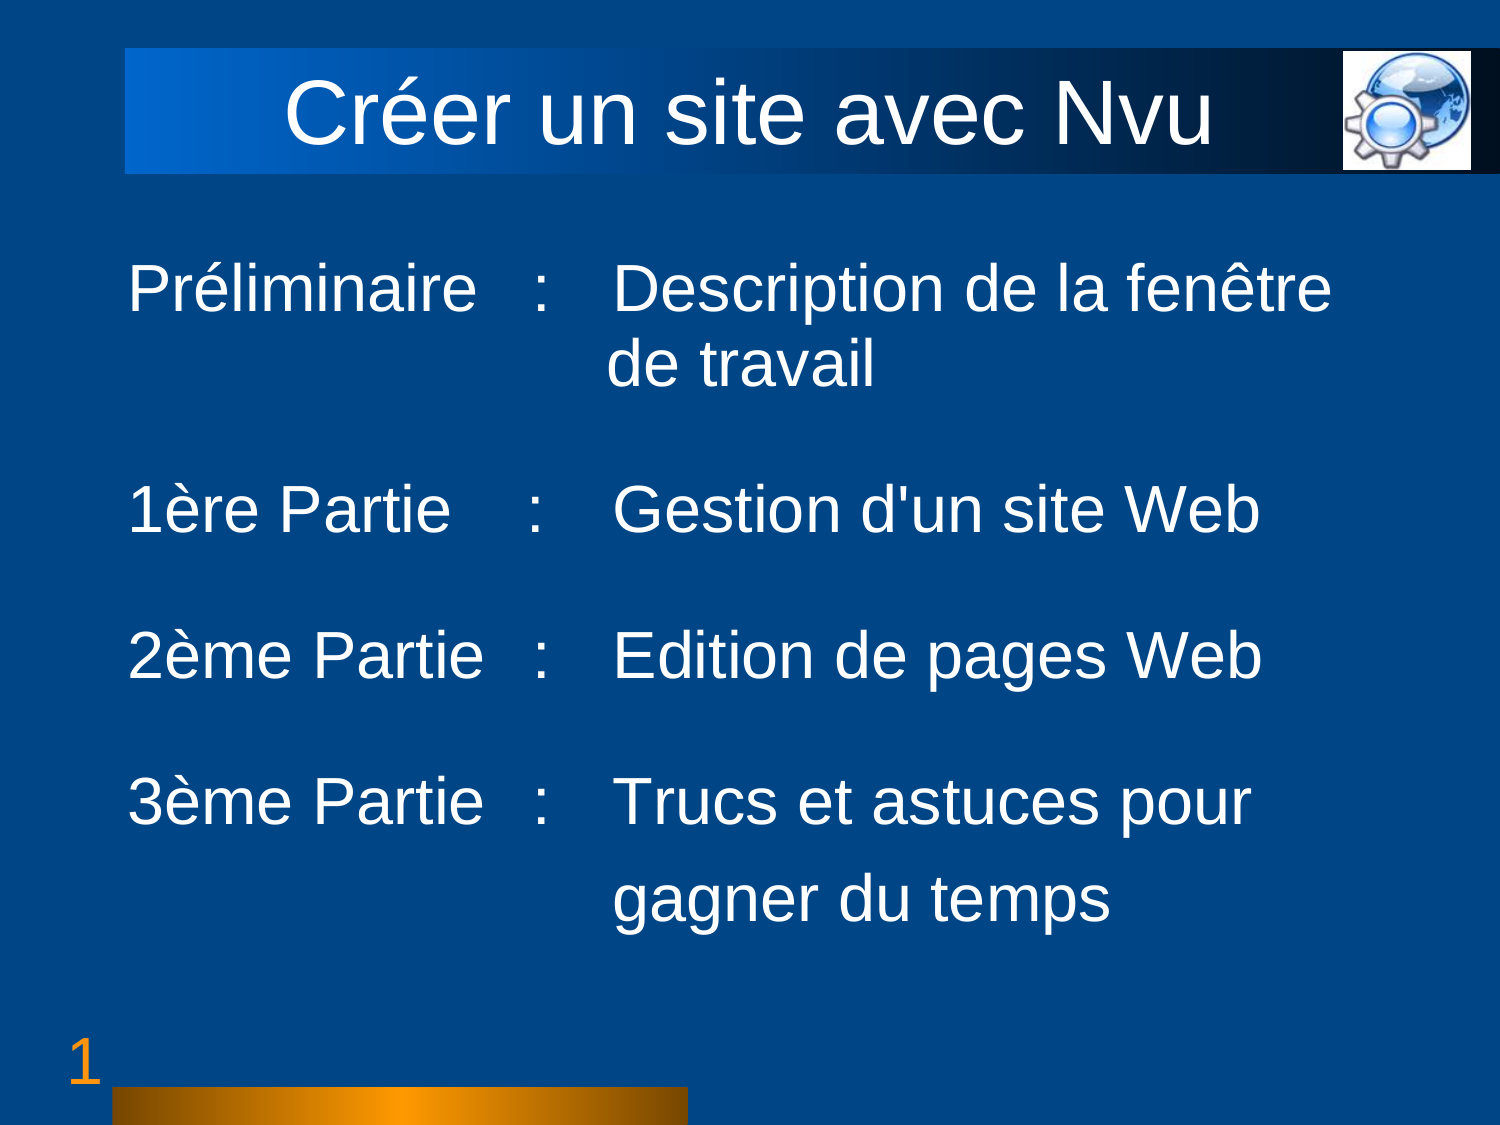

# Créer un site avec Nvu
Préliminaire 	:	Description de la fenêtre 	 de travail
1ère Partie : 	Gestion d'un site Web
2ème Partie 	: 	Edition de pages Web
3ème Partie 	: 	Trucs et astuces pour
 	gagner du temps